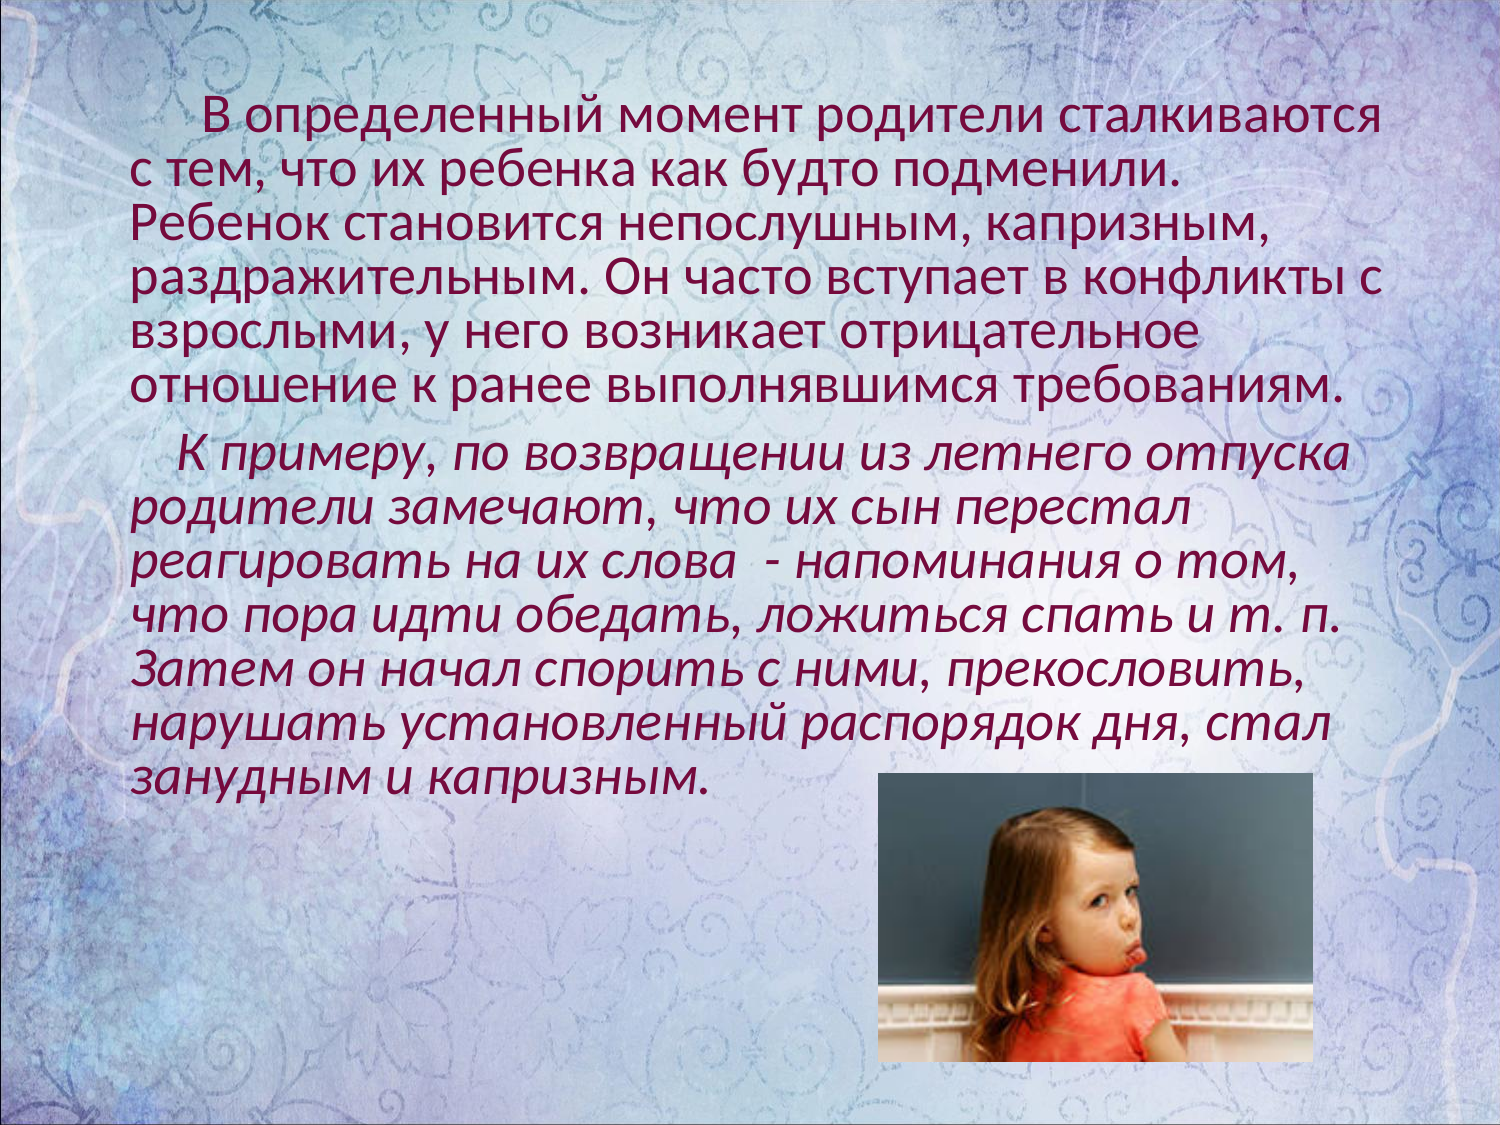

# В определенный момент родители сталкиваются с тем, что их ребенка как будто подменили. Ребенок становится непослушным, капризным, раздражительным. Он часто вступает в конфликты с взрослыми, у него возникает отрицательное отношение к ранее выполнявшимся требованиям.
 К примеру, по возвращении из летнего отпуска родители замечают, что их сын перестал реагировать на их слова - напоминания о том, что пора идти обедать, ложиться спать и т. п. Затем он начал спорить с ними, прекословить, нарушать установленный распорядок дня, стал занудным и капризным.